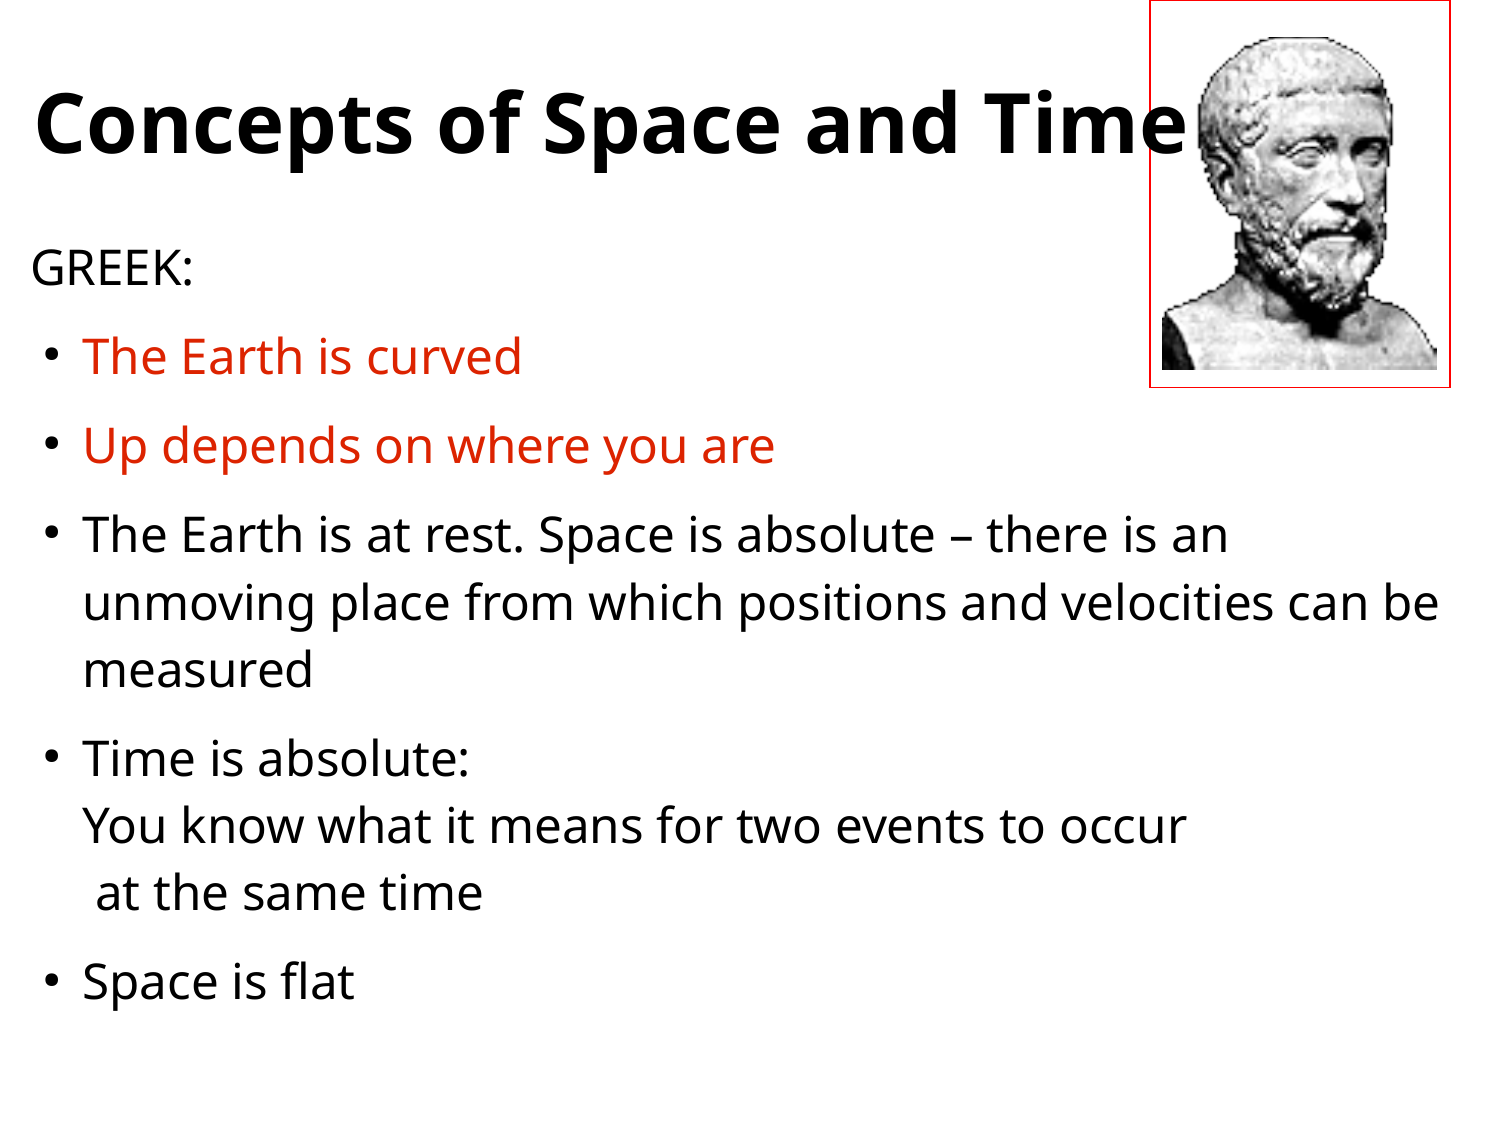

Concepts of Space and Time
# GREEK:
The Earth is curved
Up depends on where you are
The Earth is at rest. Space is absolute – there is an unmoving place from which positions and velocities can be measured
Time is absolute:
You know what it means for two events to occur
 at the same time
Space is flat